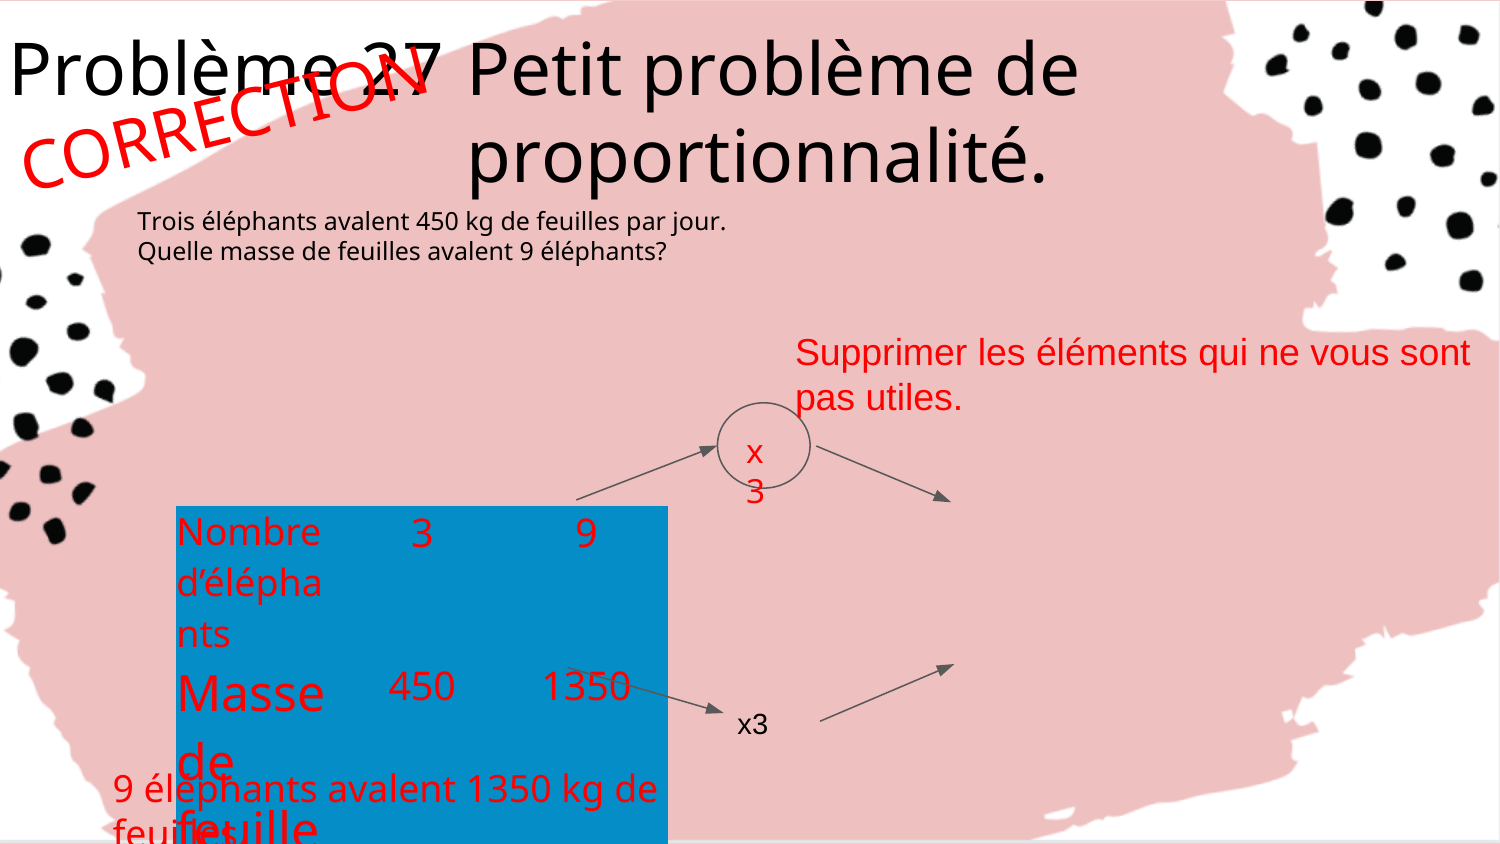

Problème 27
Petit problème de proportionnalité.
CORRECTION
Trois éléphants avalent 450 kg de feuilles par jour.
Quelle masse de feuilles avalent 9 éléphants?
Supprimer les éléments qui ne vous sont pas utiles.
x3
| Nombre d’éléphants | 3 | 9 |
| --- | --- | --- |
| Masse de feuilles en kg | 450 | 1350 |
x3
9 éléphants avalent 1350 kg de feuilles.